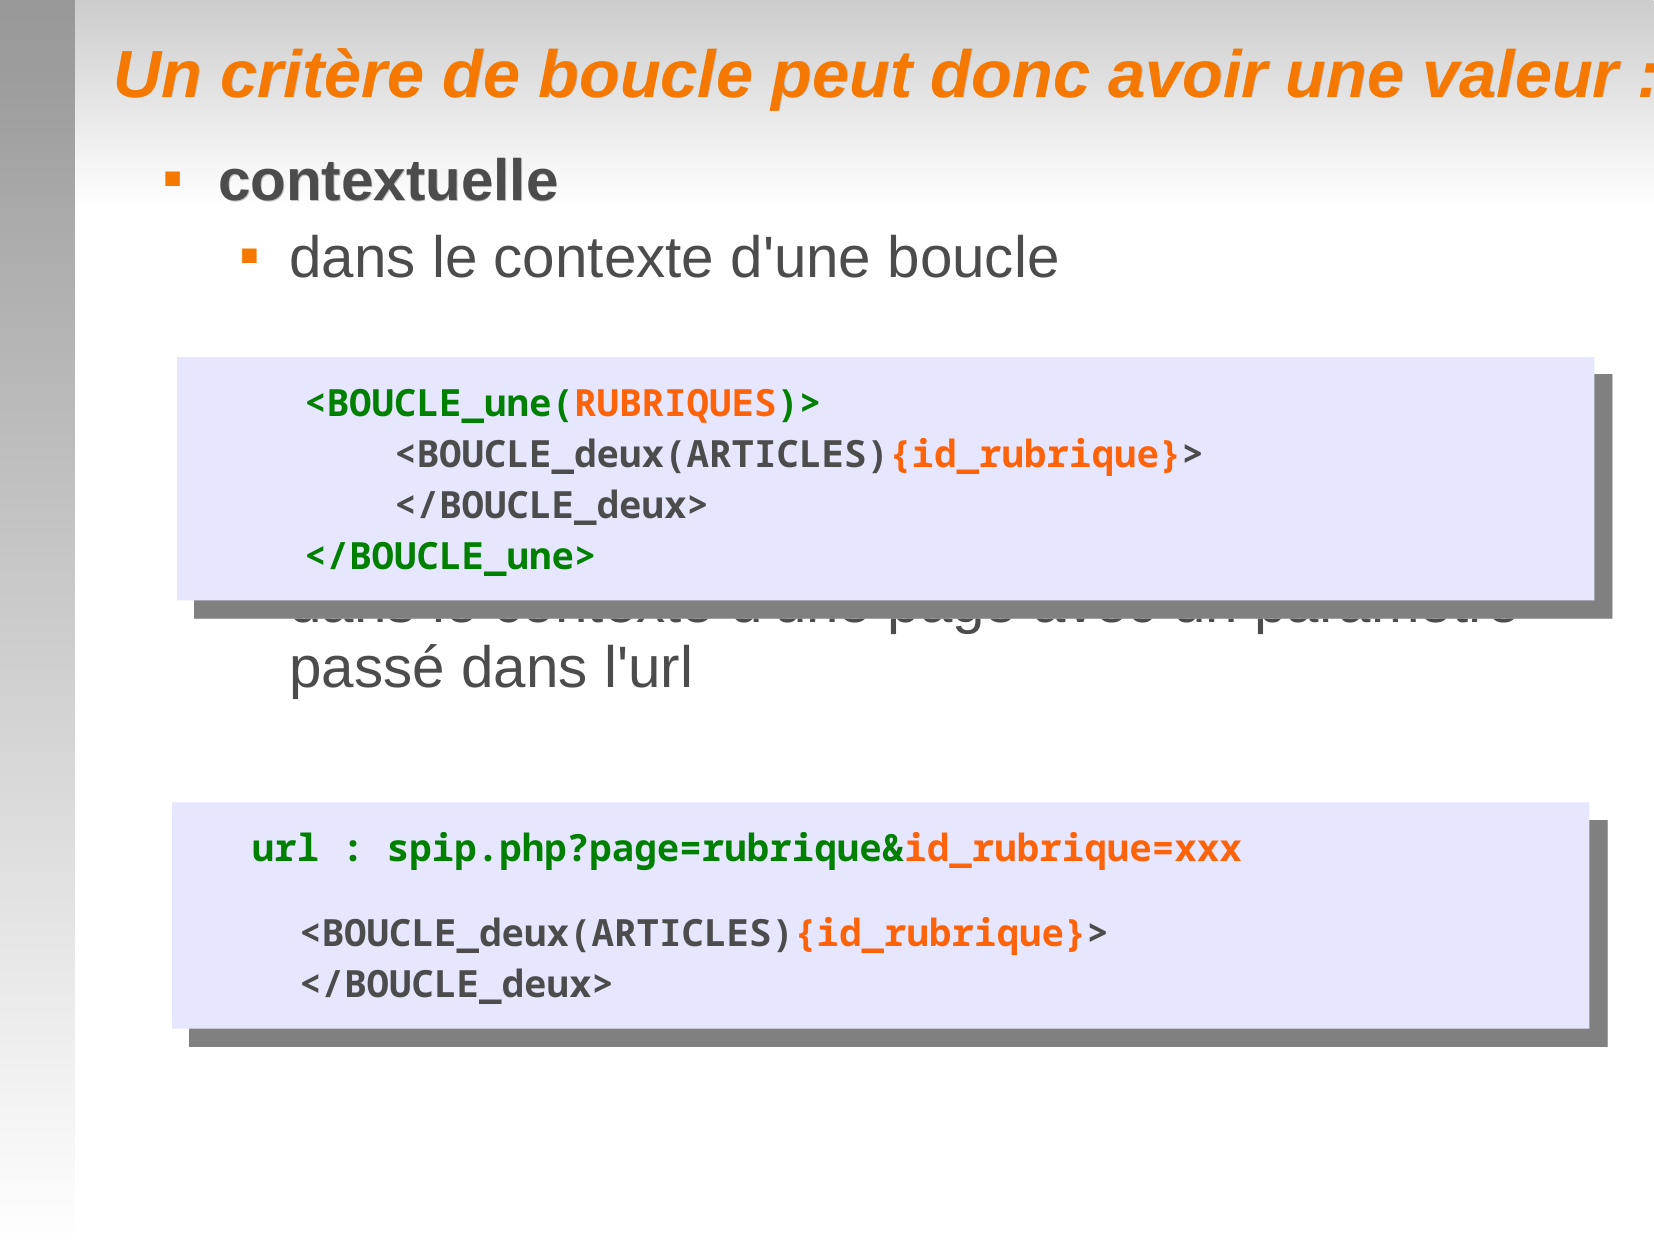

# Un critère de boucle peut donc avoir une valeur :
contextuelle
dans le contexte d'une boucle
dans le contexte d'une page avec un paramètre passé dans l'url
<BOUCLE_une(RUBRIQUES)>
 <BOUCLE_deux(ARTICLES){id_rubrique}>
 </BOUCLE_deux>
</BOUCLE_une>
url : spip.php?page=rubrique&id_rubrique=xxx
<BOUCLE_deux(ARTICLES){id_rubrique}>
</BOUCLE_deux>